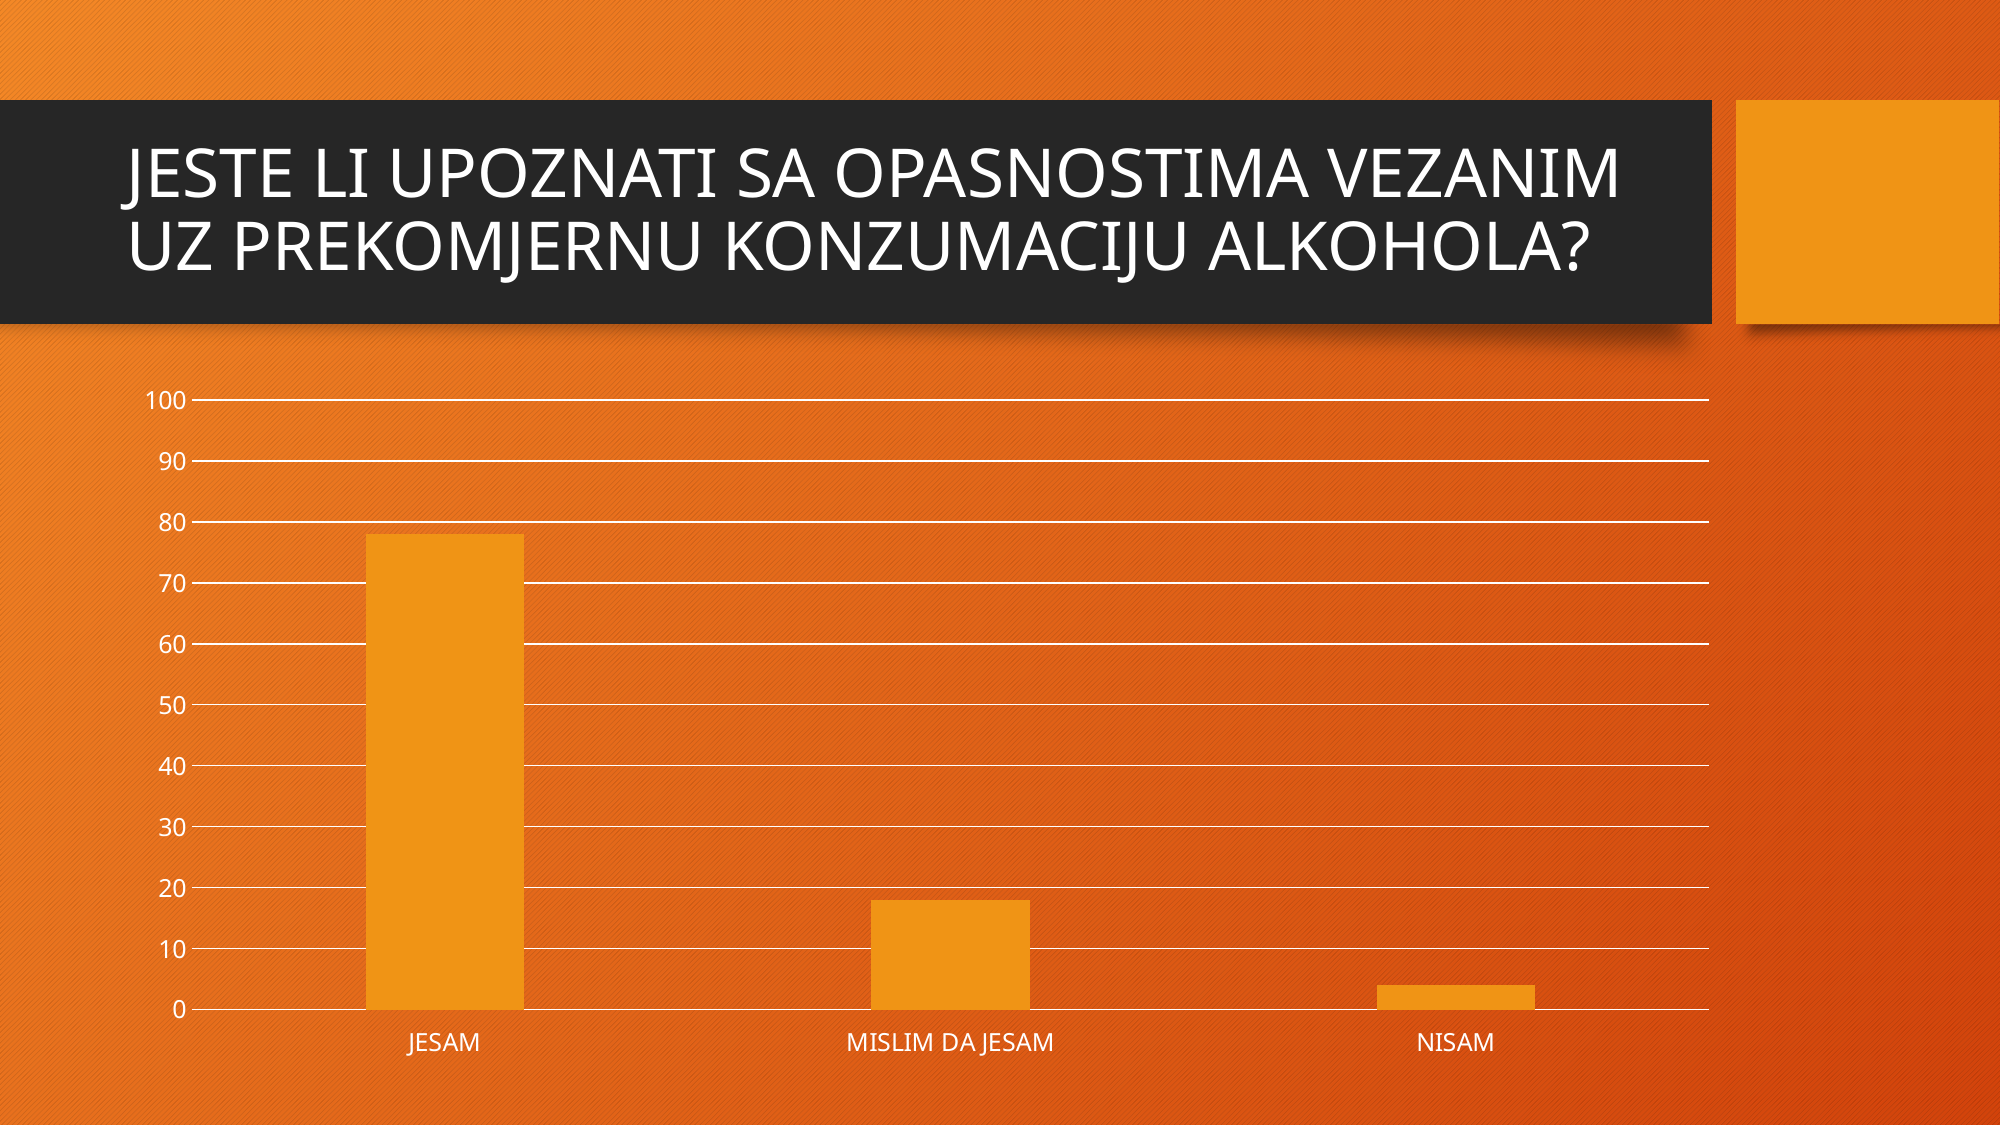

# JESTE LI UPOZNATI SA OPASNOSTIMA VEZANIM UZ PREKOMJERNU KONZUMACIJU ALKOHOLA?
### Chart
| Category | Skup 1 |
|---|---|
| JESAM | 78.0 |
| MISLIM DA JESAM | 18.0 |
| NISAM | 4.0 |